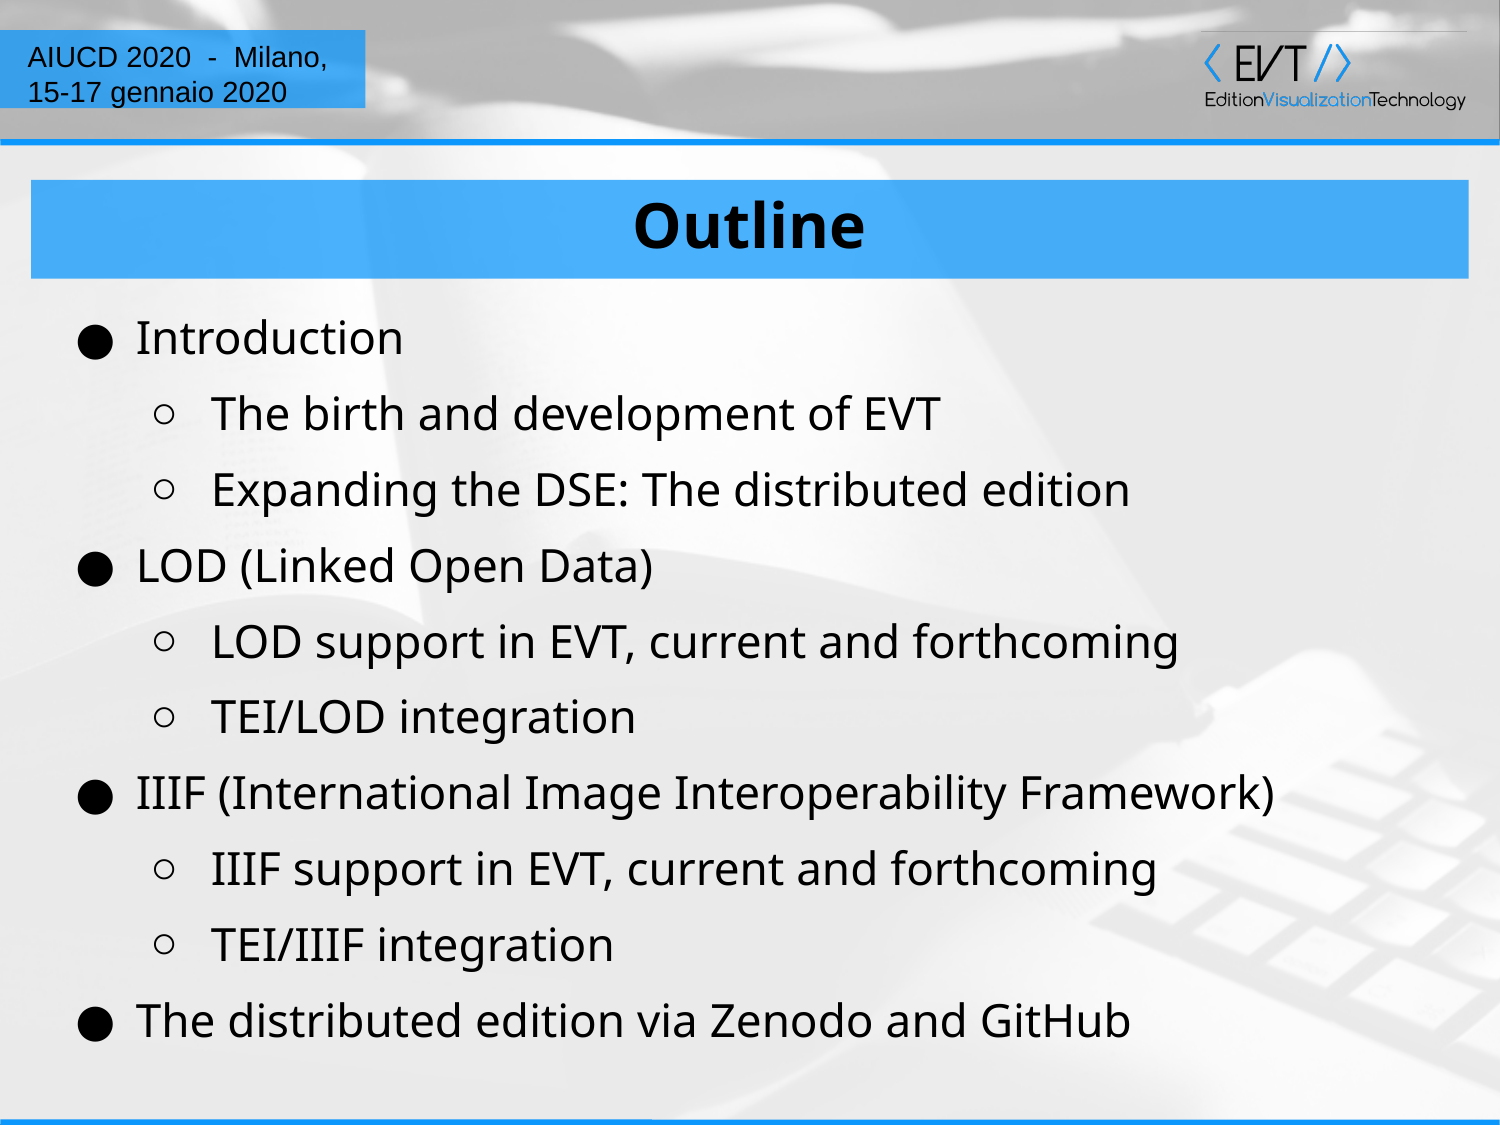

# Outline
Introduction
The birth and development of EVT
Expanding the DSE: The distributed edition
LOD (Linked Open Data)
LOD support in EVT, current and forthcoming
TEI/LOD integration
IIIF (International Image Interoperability Framework)
IIIF support in EVT, current and forthcoming
TEI/IIIF integration
The distributed edition via Zenodo and GitHub